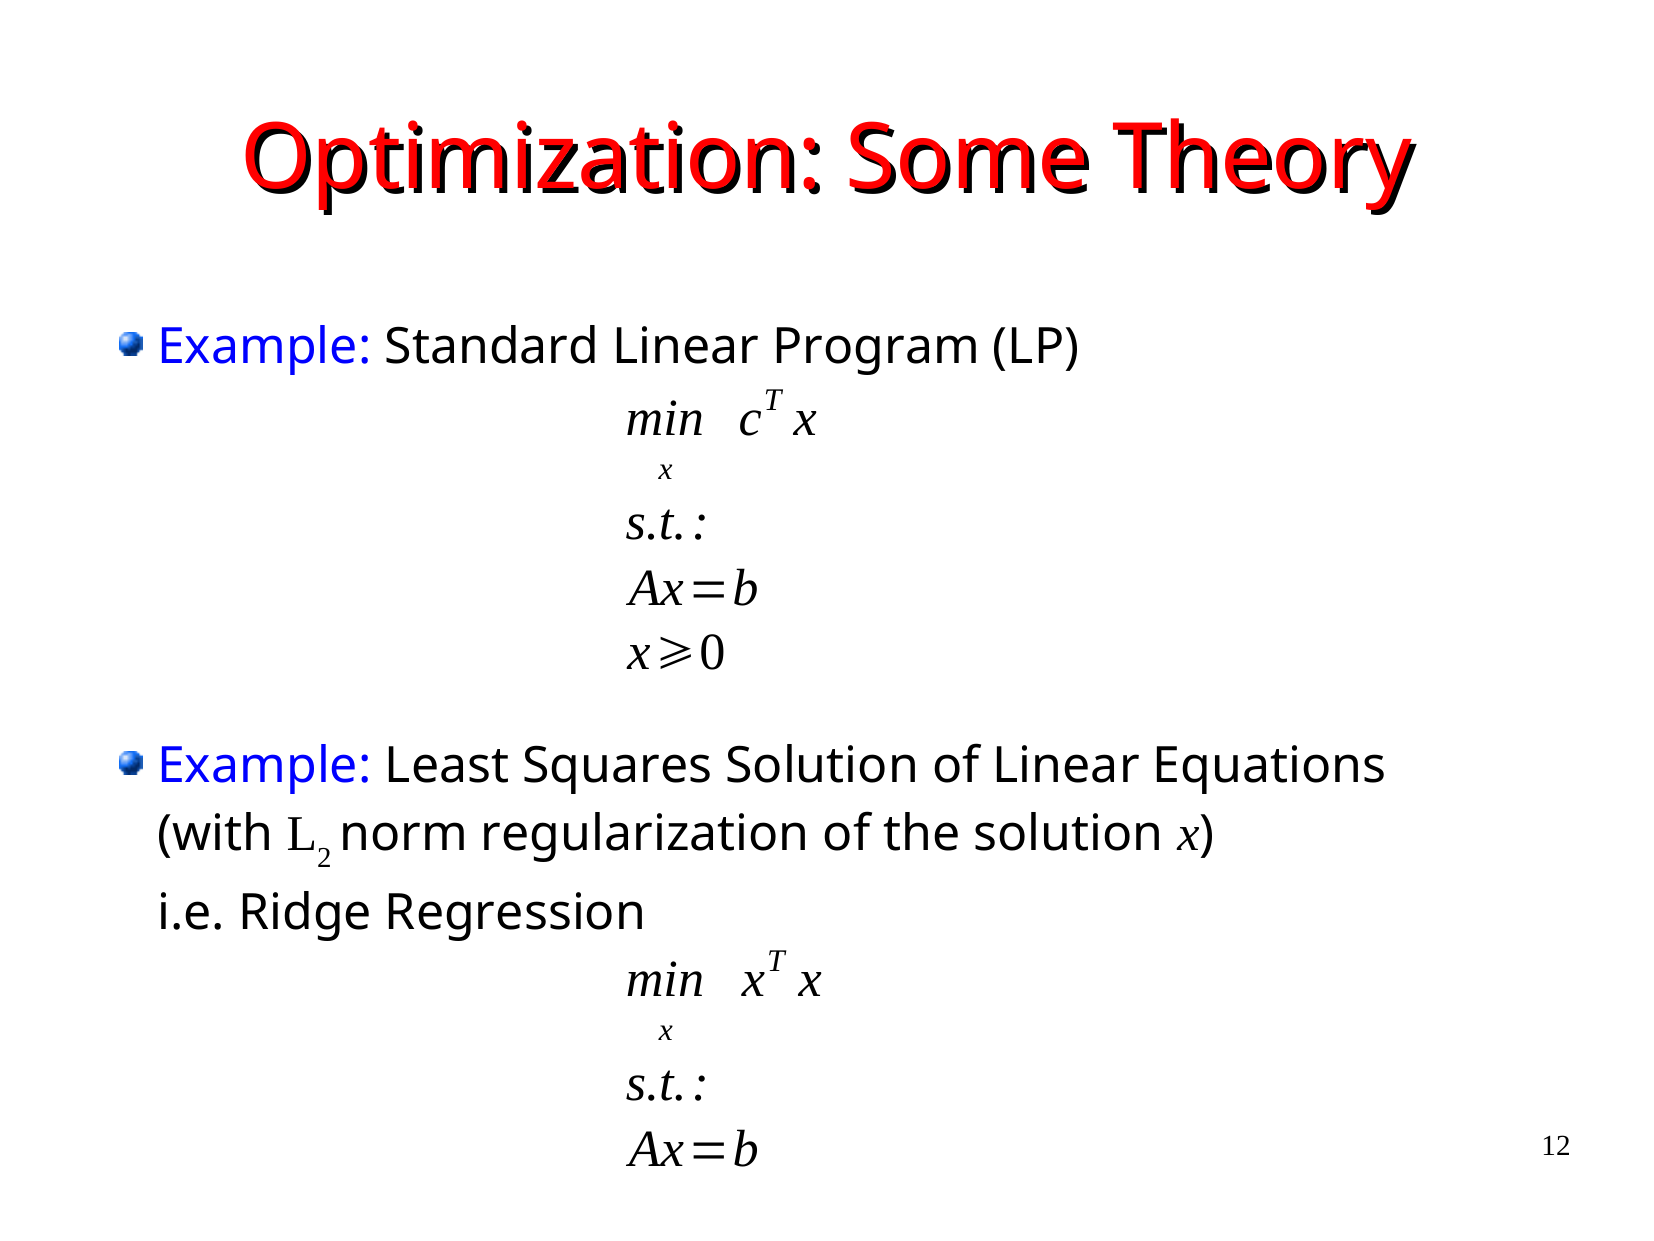

# Optimization: Some Theory
Example: Standard Linear Program (LP)
Example: Least Squares Solution of Linear Equations
(with L2 norm regularization of the solution x)
i.e. Ridge Regression
12